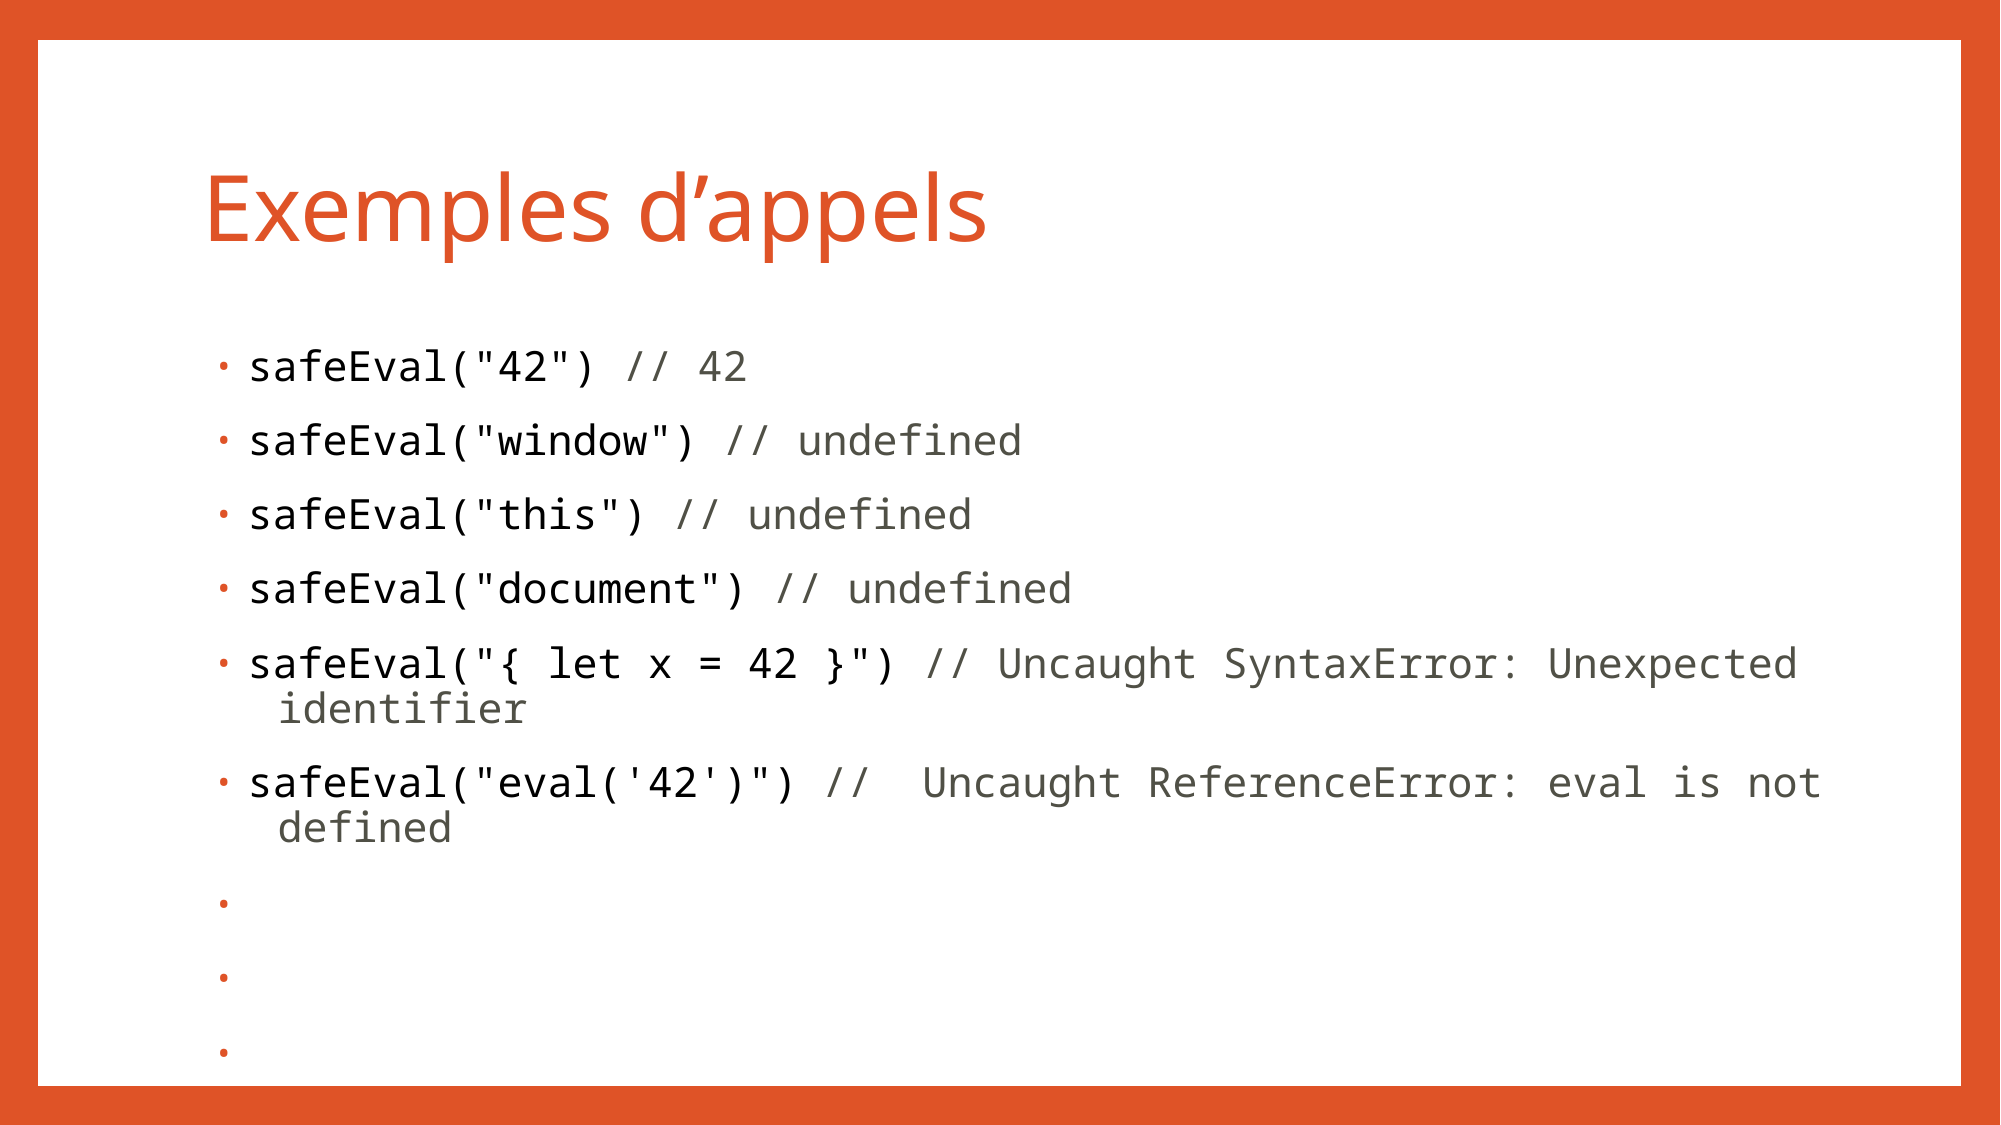

# Exemples d’appels
safeEval("42") // 42
safeEval("window") // undefined
safeEval("this") // undefined
safeEval("document") // undefined
safeEval("{ let x = 42 }") // Uncaught SyntaxError: Unexpected identifier
safeEval("eval('42')") // Uncaught ReferenceError: eval is not defined